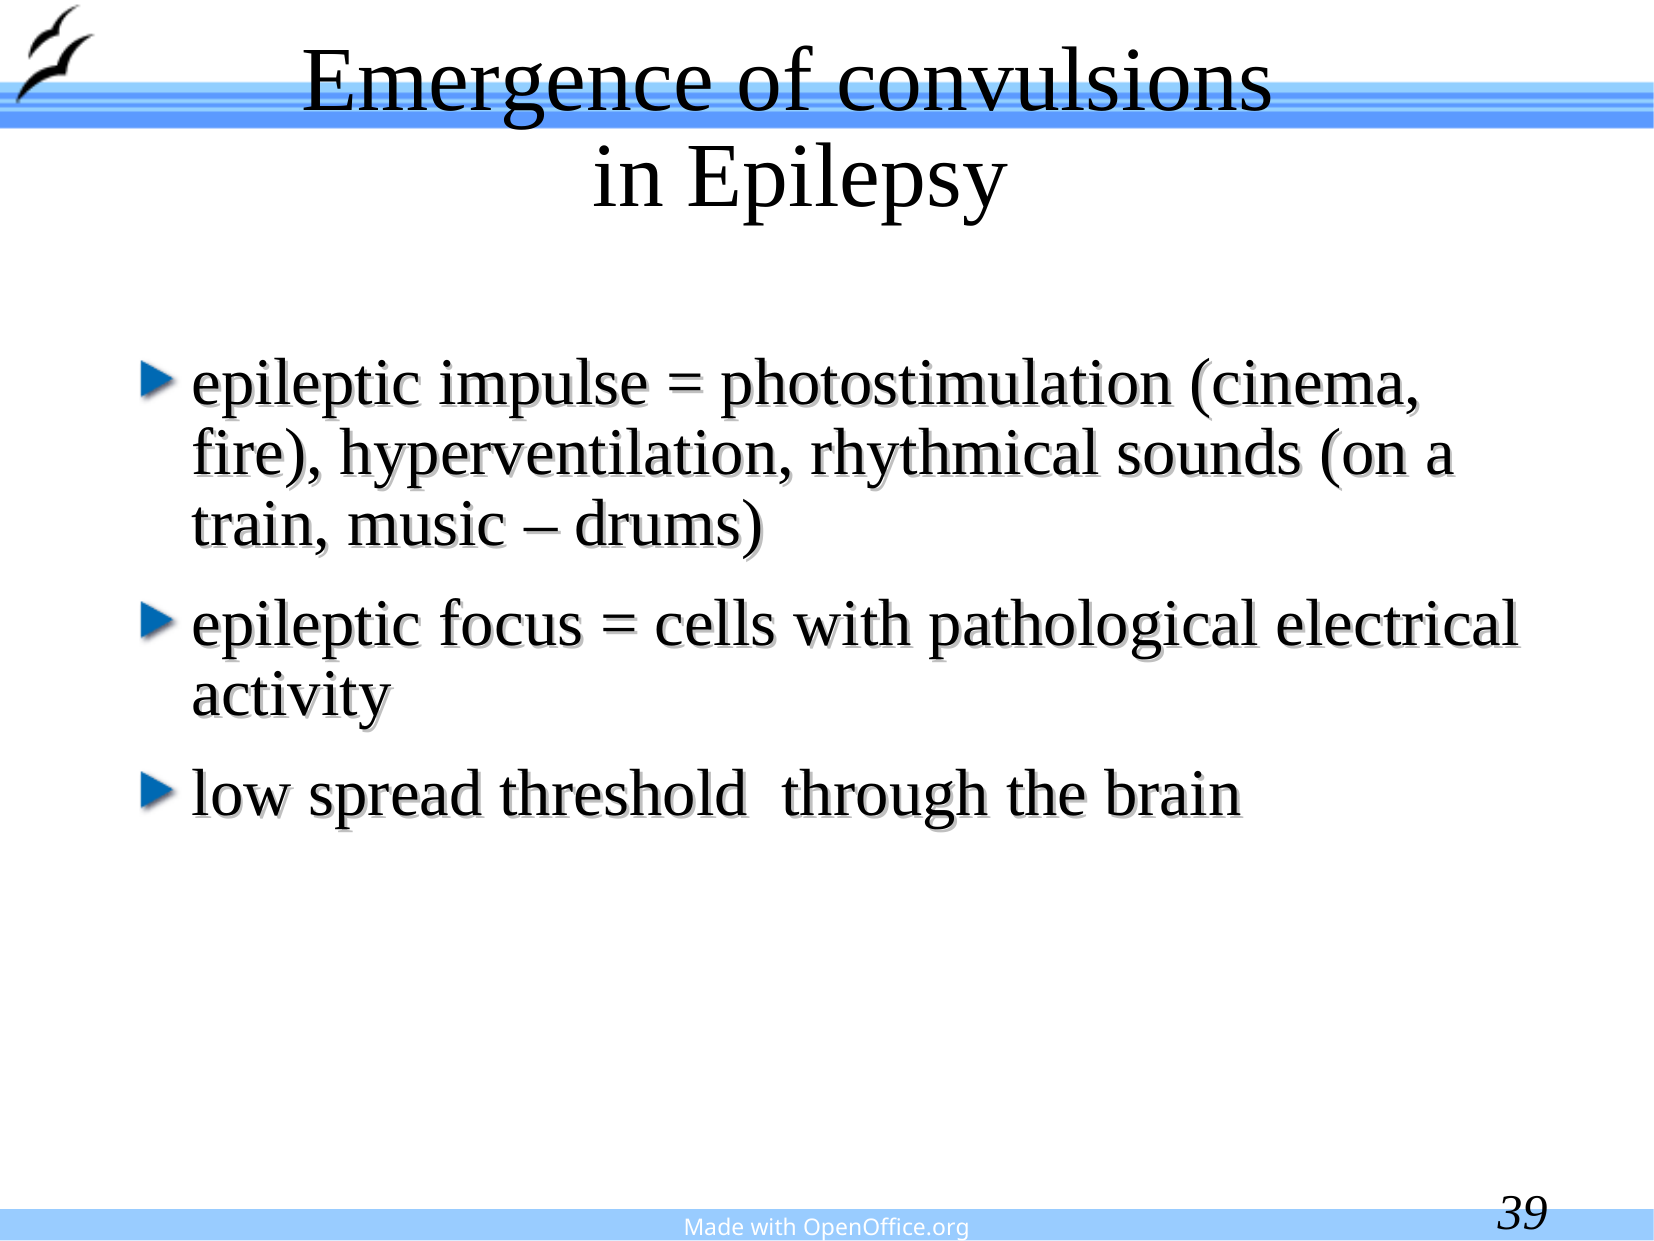

# Emergence of convulsions in Epilepsy
epileptic impulse = photostimulation (cinema, fire), hyperventilation, rhythmical sounds (on a train, music – drums)
epileptic focus = cells with pathological electrical activity
low spread threshold through the brain